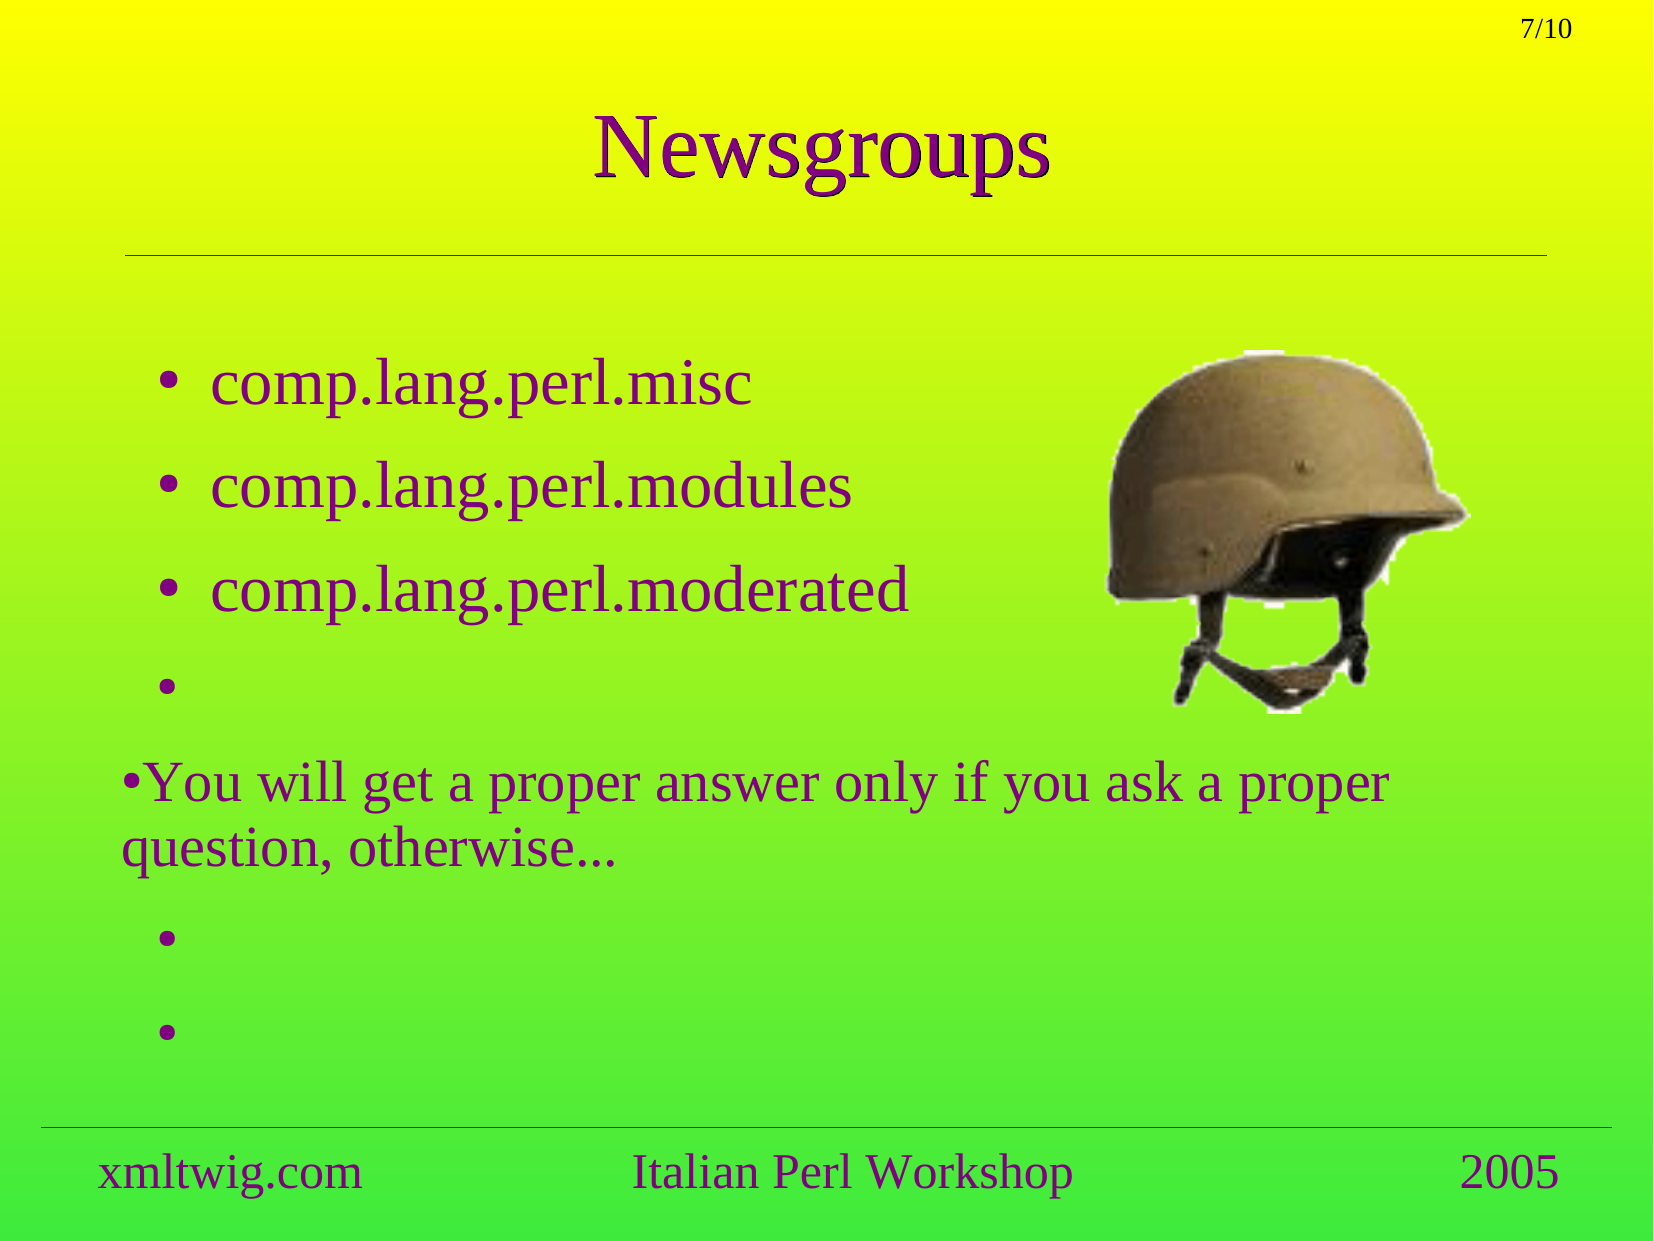

# Newsgroups
comp.lang.perl.misc
comp.lang.perl.modules
comp.lang.perl.moderated
You will get a proper answer only if you ask a proper question, otherwise...